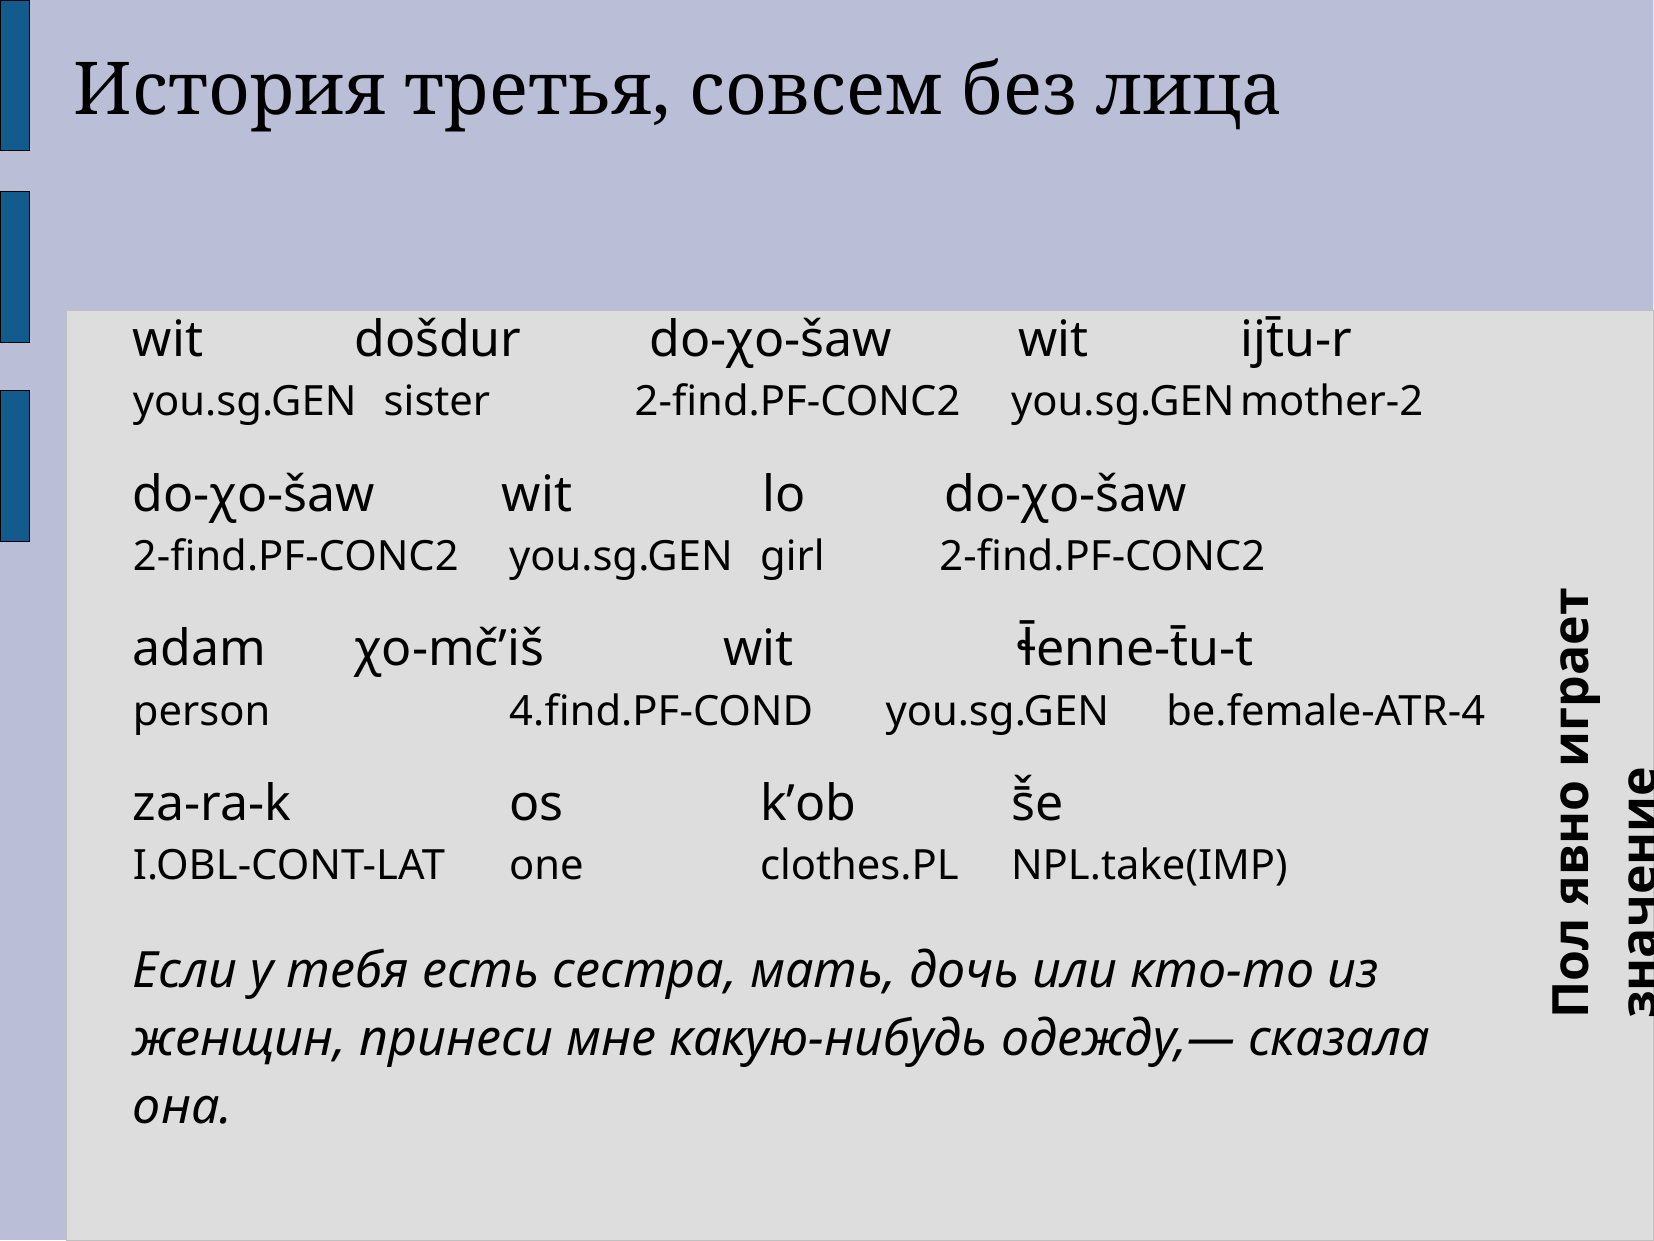

История третья, совсем без лица
wit			došdur		do-χo-šaw		wit			ijt̄u-r
you.sg.GEN	sister		2-find.PF-CONC2	you.sg.GEN	mother-2
do-χo-šaw		wit			 lo		do-χo-šaw
2-find.PF-CONC2	you.sg.GEN	girl	 2-find.PF-CONC2
adam		χo-mčʼiš			wit				ɬ̄enne-t̄u-t
person		4.find.PF-COND	you.sg.GEN	be.female-ATR-4
za-ra-k		os		kʼob		s̄̌e
I.OBL-CONT-LAT	one		clothes.PL	NPL.take(IMP)
Если у тебя есть сестра, мать, дочь или кто-то из женщин, принеси мне какую-нибудь одежду,— сказала она.
Пол явно играет значение